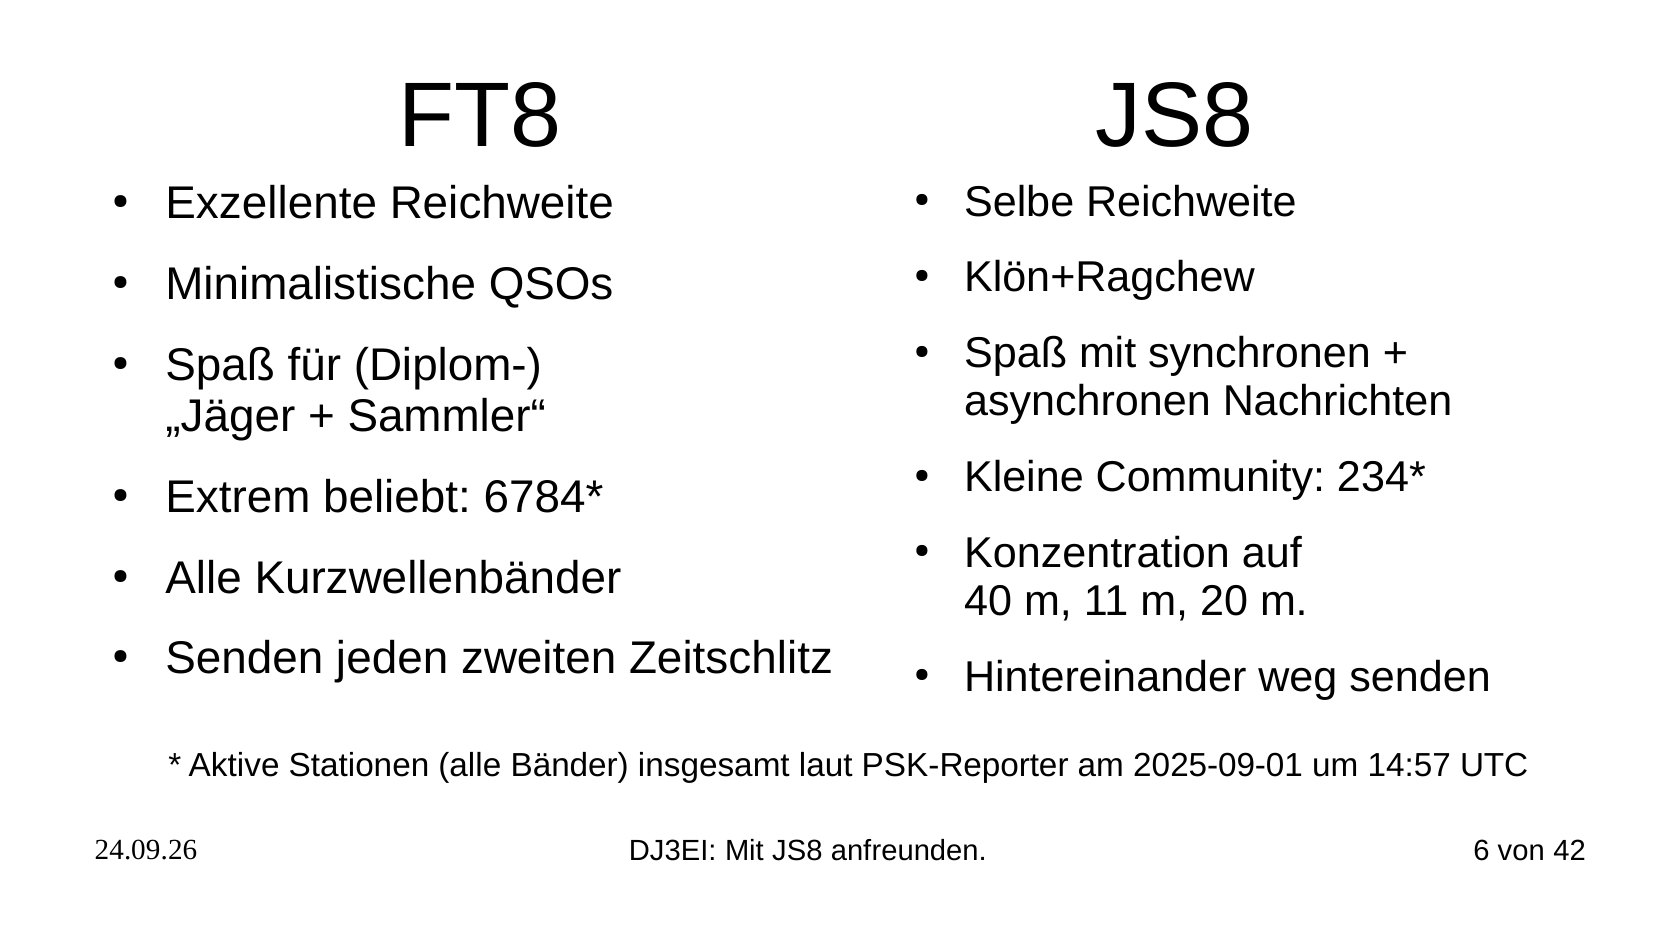

# FT8 JS8
Exzellente Reichweite
Minimalistische QSOs
Spaß für (Diplom-)
„Jäger + Sammler“
Extrem beliebt: 6784*
Alle Kurzwellenbänder
Senden jeden zweiten Zeitschlitz
Selbe Reichweite
Klön+Ragchew
Spaß mit synchronen + asynchronen Nachrichten
Kleine Community: 234*
Konzentration auf
40 m, 11 m, 20 m.
Hintereinander weg senden
* Aktive Stationen (alle Bänder) insgesamt laut PSK-Reporter am 2025-09-01 um 14:57 UTC
6